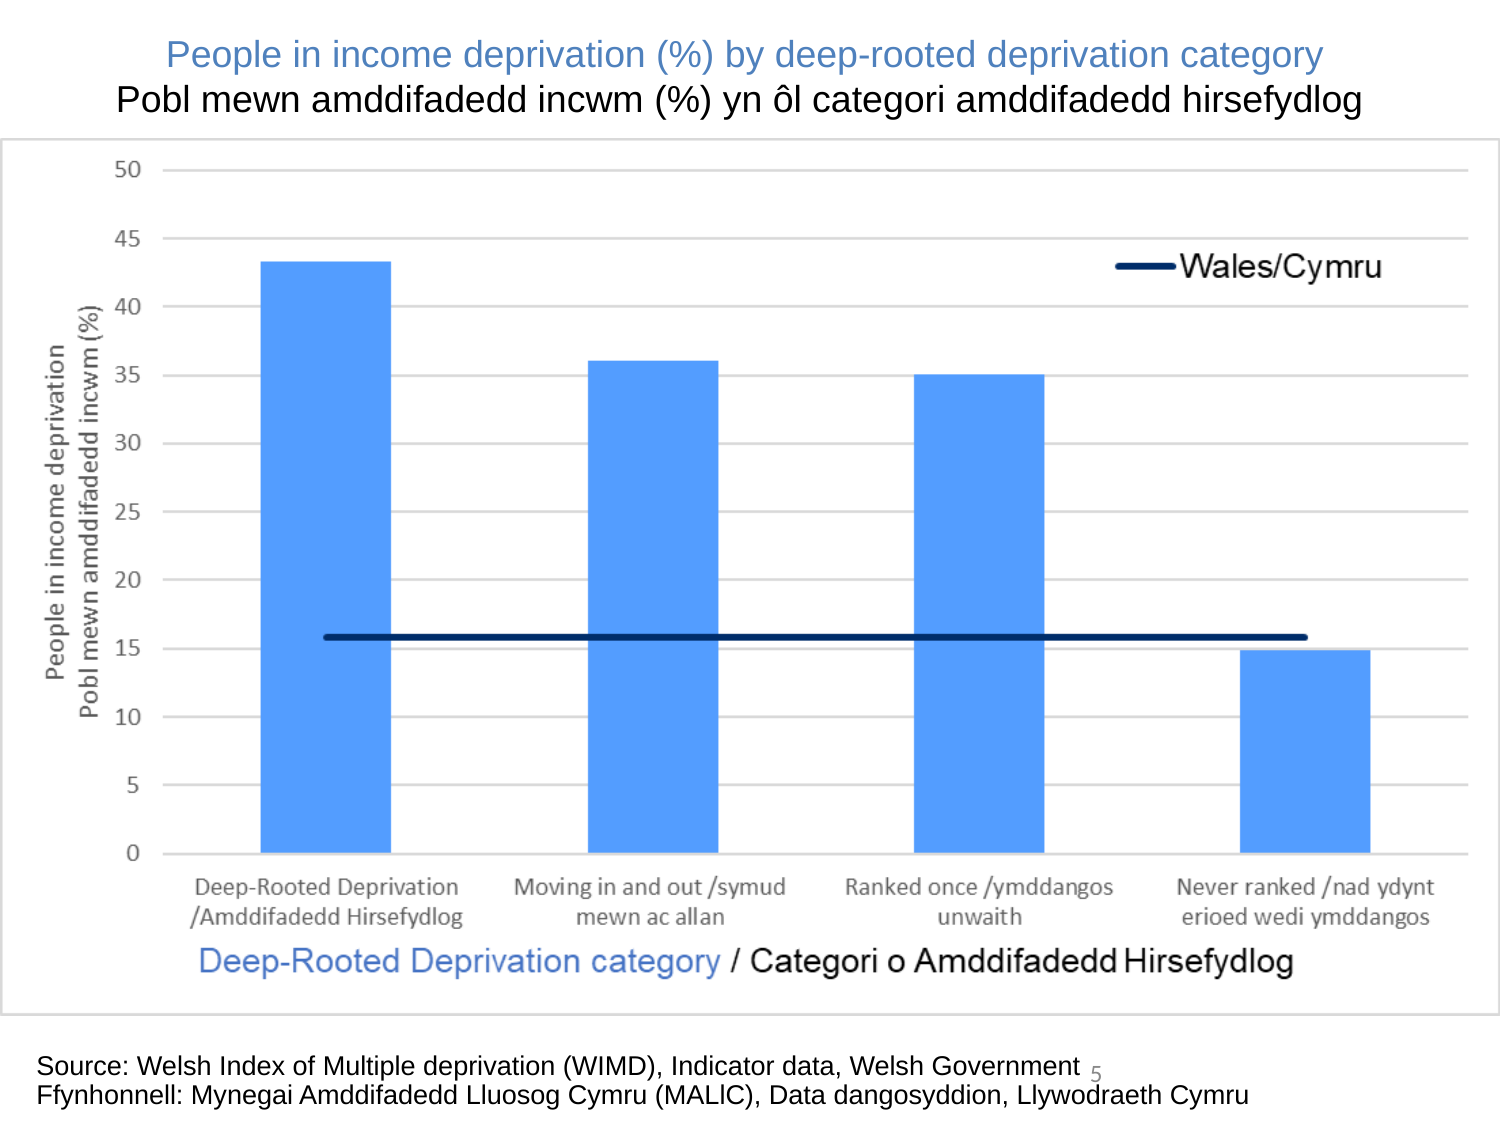

# People in income deprivation (%) by deep-rooted deprivation category  Pobl mewn amddifadedd incwm (%) yn ôl categori amddifadedd hirsefydlog
Source: Welsh Index of Multiple deprivation (WIMD), Indicator data, Welsh Government
Ffynhonnell: Mynegai Amddifadedd Lluosog Cymru (MALlC), Data dangosyddion, Llywodraeth Cymru